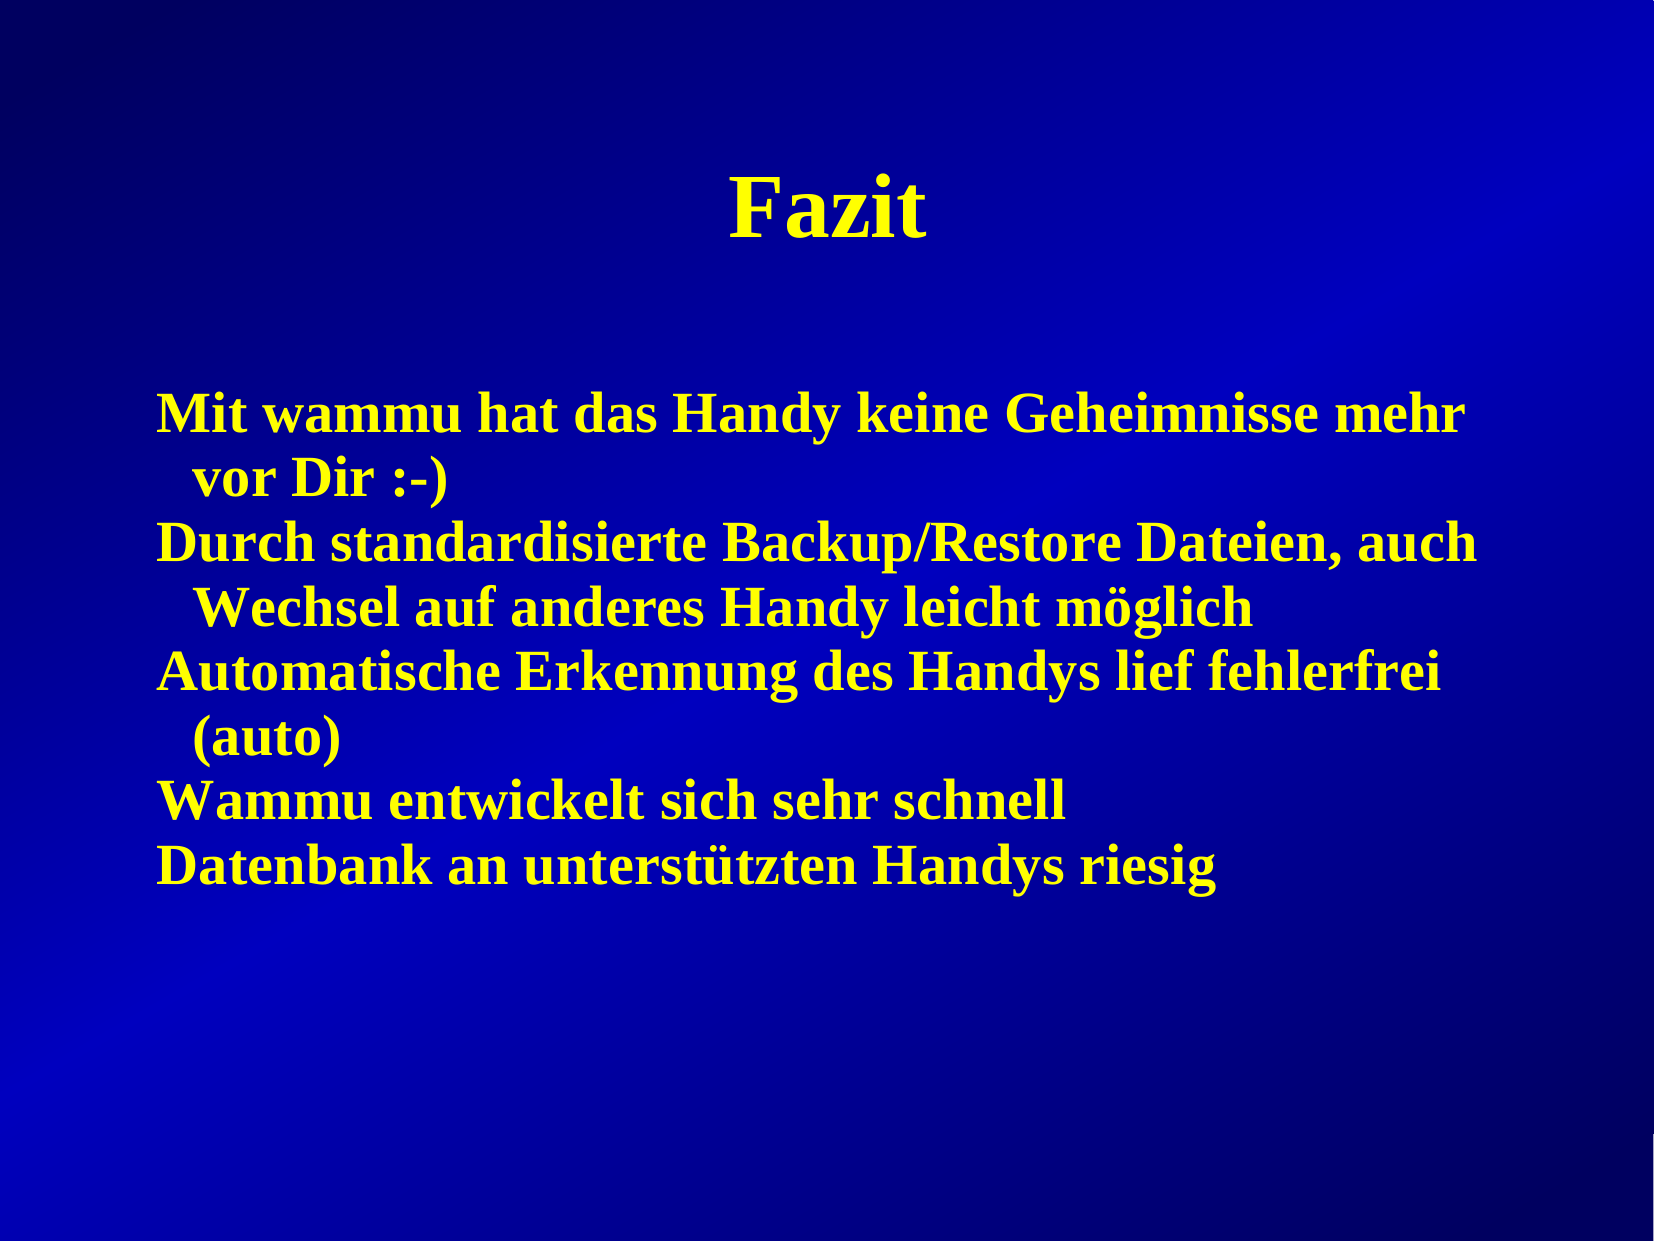

# Fazit
Mit wammu hat das Handy keine Geheimnisse mehr vor Dir :-)
Durch standardisierte Backup/Restore Dateien, auch Wechsel auf anderes Handy leicht möglich
Automatische Erkennung des Handys lief fehlerfrei (auto)
Wammu entwickelt sich sehr schnell
Datenbank an unterstützten Handys riesig